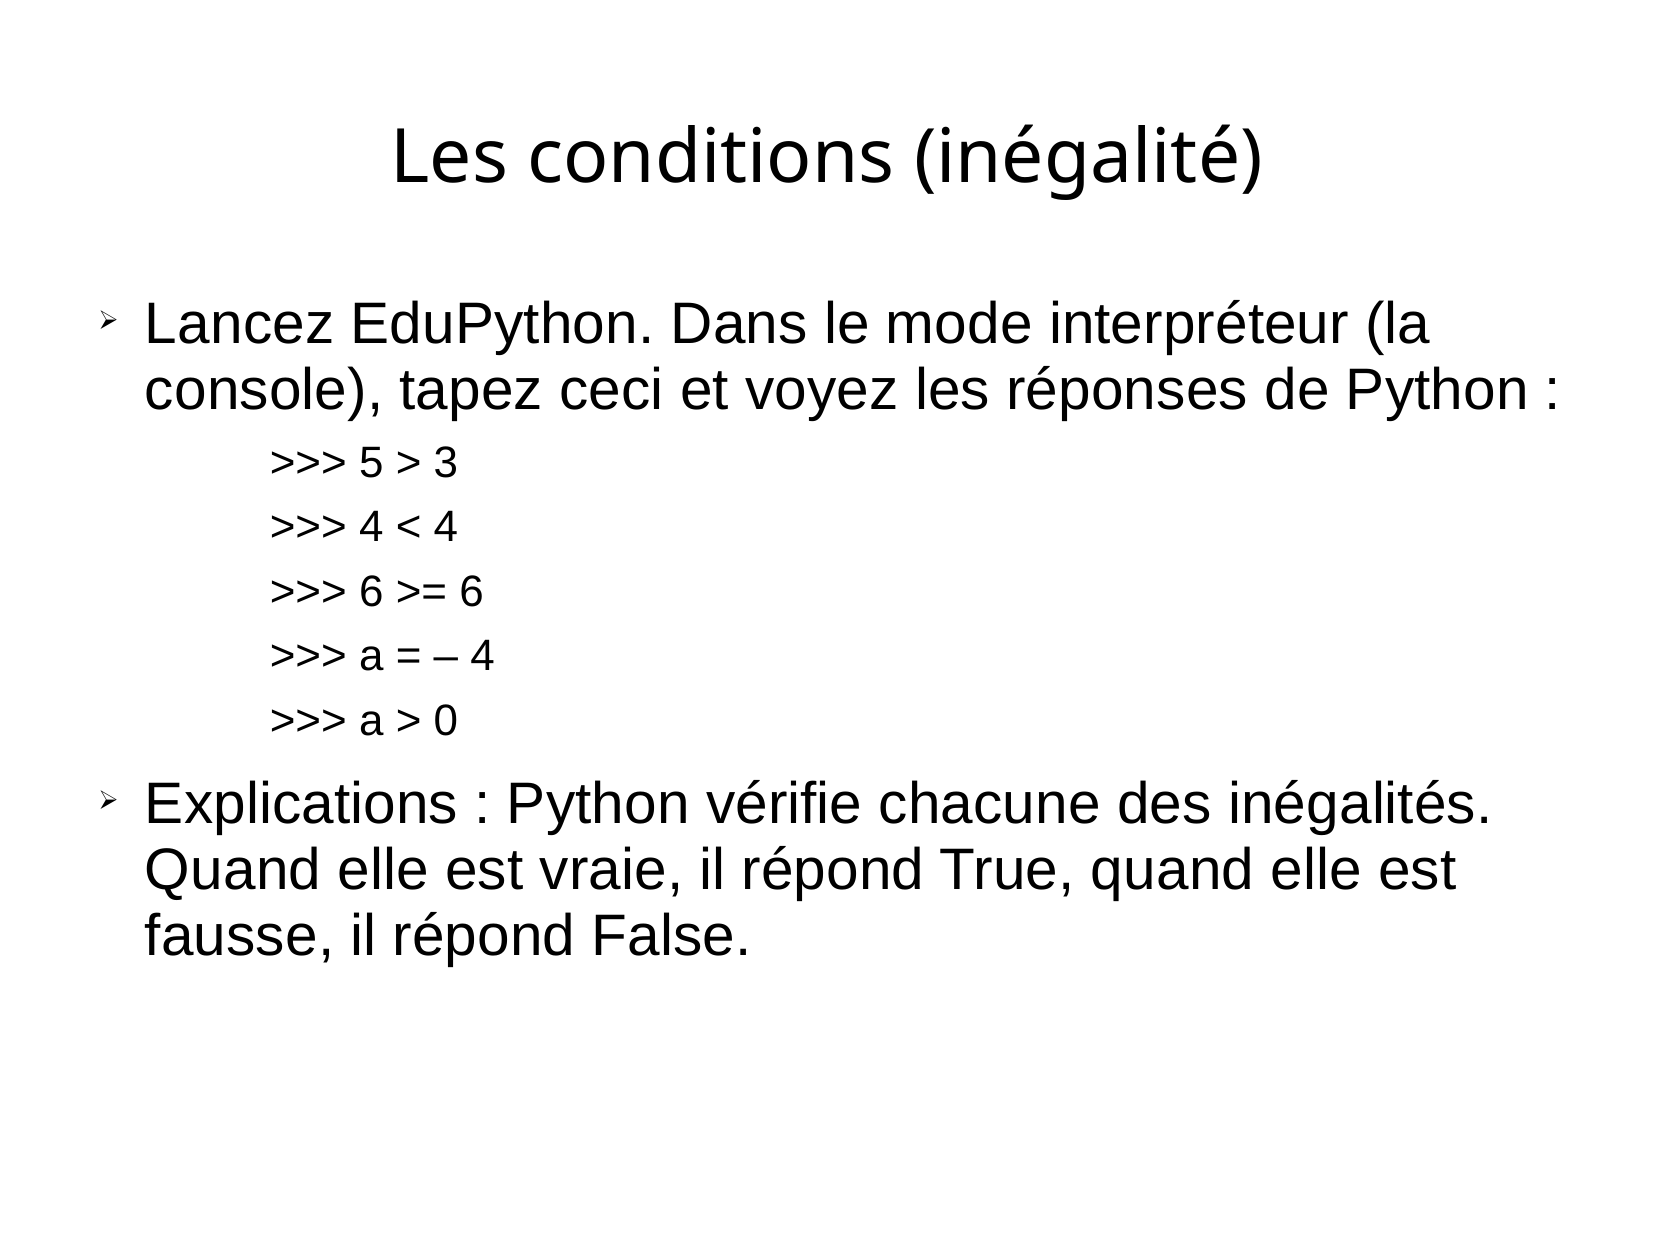

# Les conditions (inégalité)
Lancez EduPython. Dans le mode interpréteur (la console), tapez ceci et voyez les réponses de Python :
>>> 5 > 3
>>> 4 < 4
>>> 6 >= 6
>>> a = – 4
>>> a > 0
Explications : Python vérifie chacune des inégalités. Quand elle est vraie, il répond True, quand elle est fausse, il répond False.